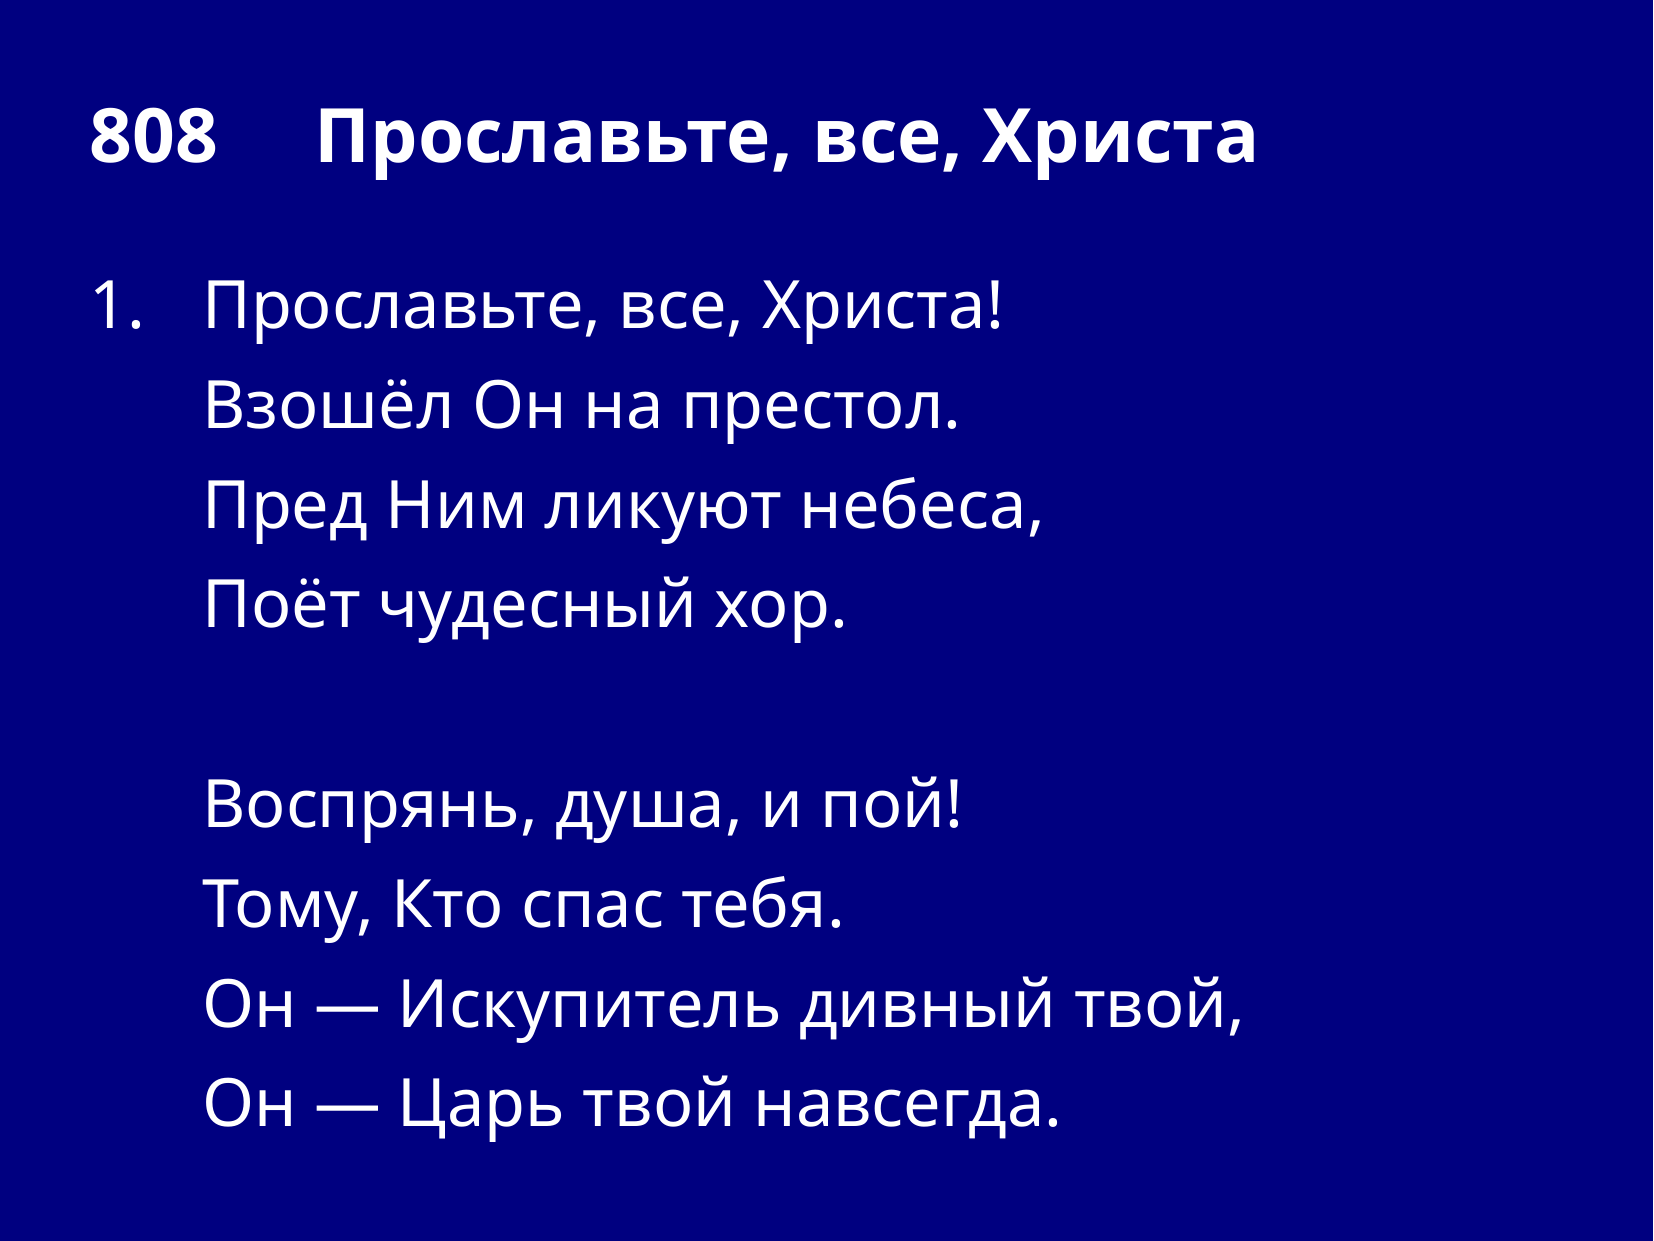

808	Прославьте, все, Христа
1.	Прославьте, все, Христа!
	Взошёл Он на престол.
	Пред Ним ликуют небеса,
	Поёт чудесный хор.
	Воспрянь, душа, и пой!
	Тому, Кто спас тебя.
	Он ― Искупитель дивный твой,
	Он ― Царь твой навсегда.